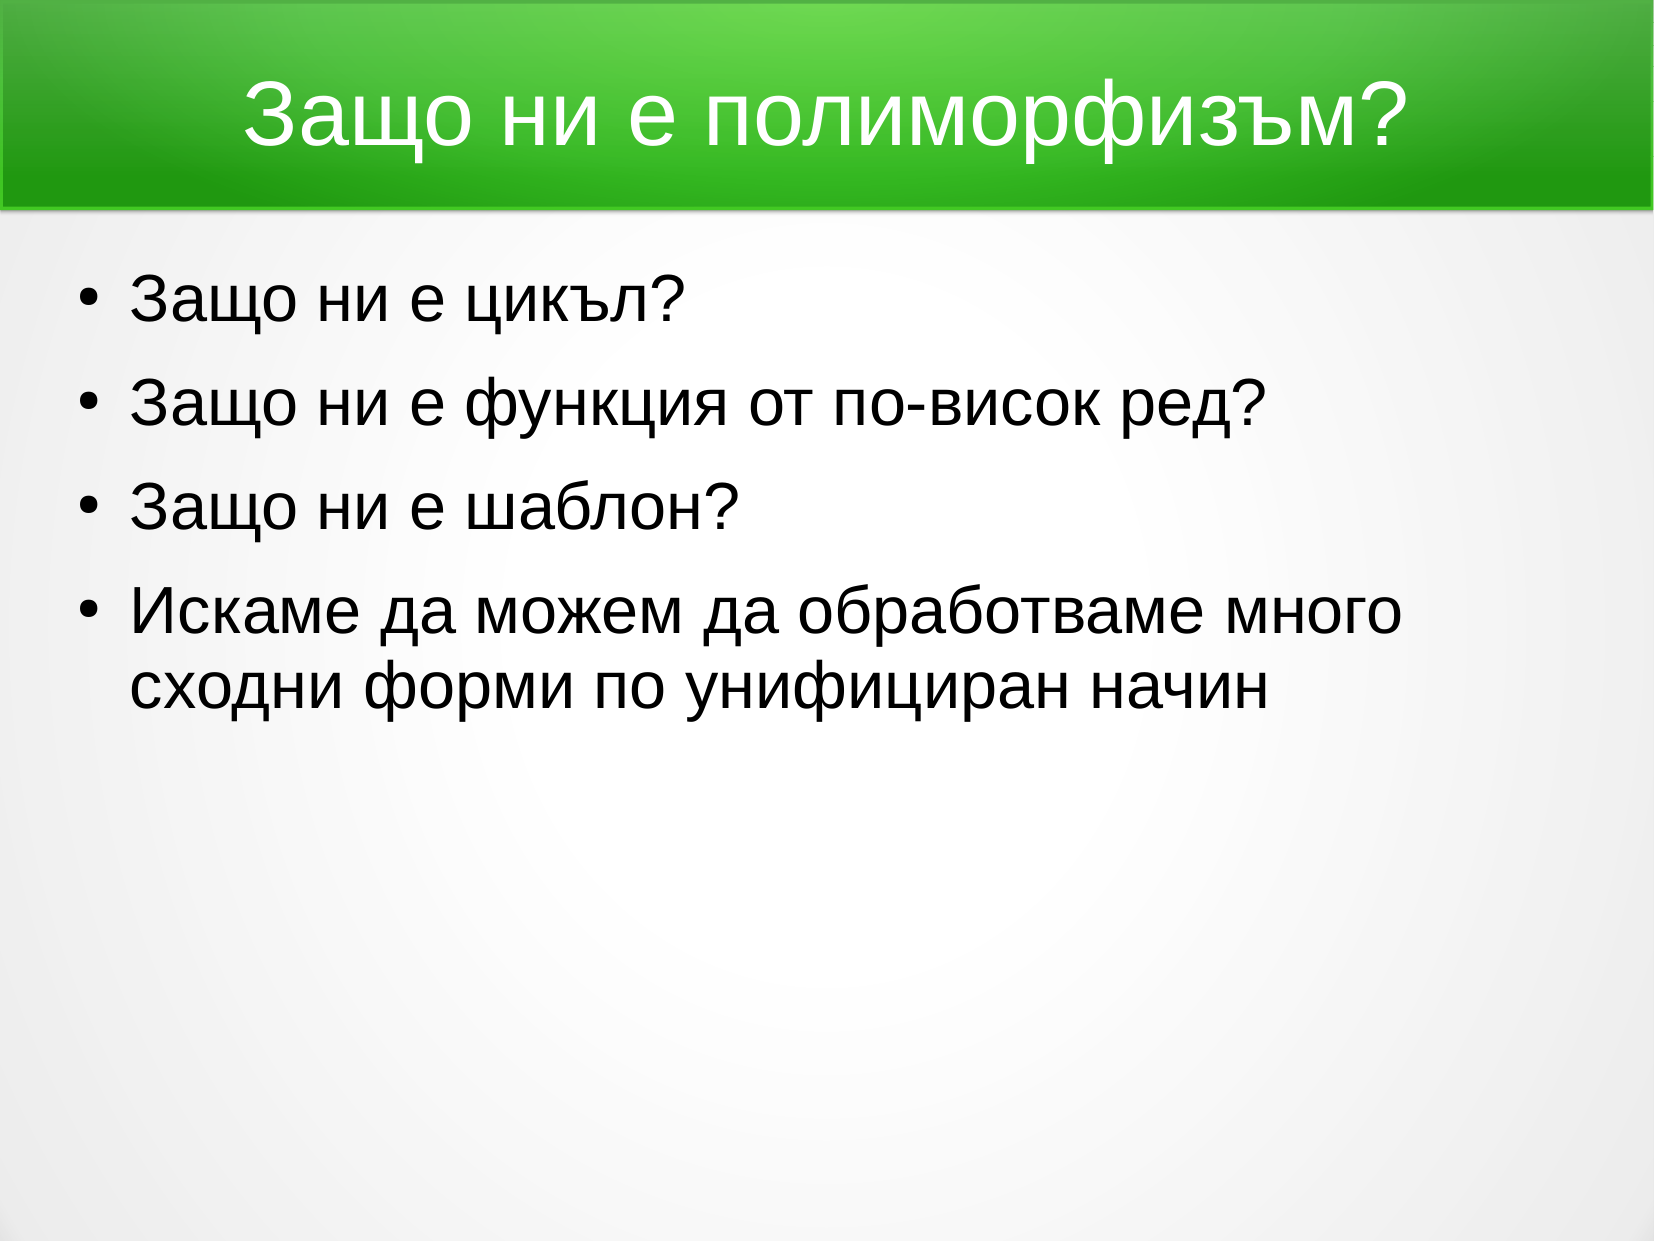

# Защо ни е полиморфизъм?
Защо ни е цикъл?
Защо ни е функция от по-висок ред?
Защо ни е шаблон?
Искаме да можем да обработваме много сходни форми по унифициран начин